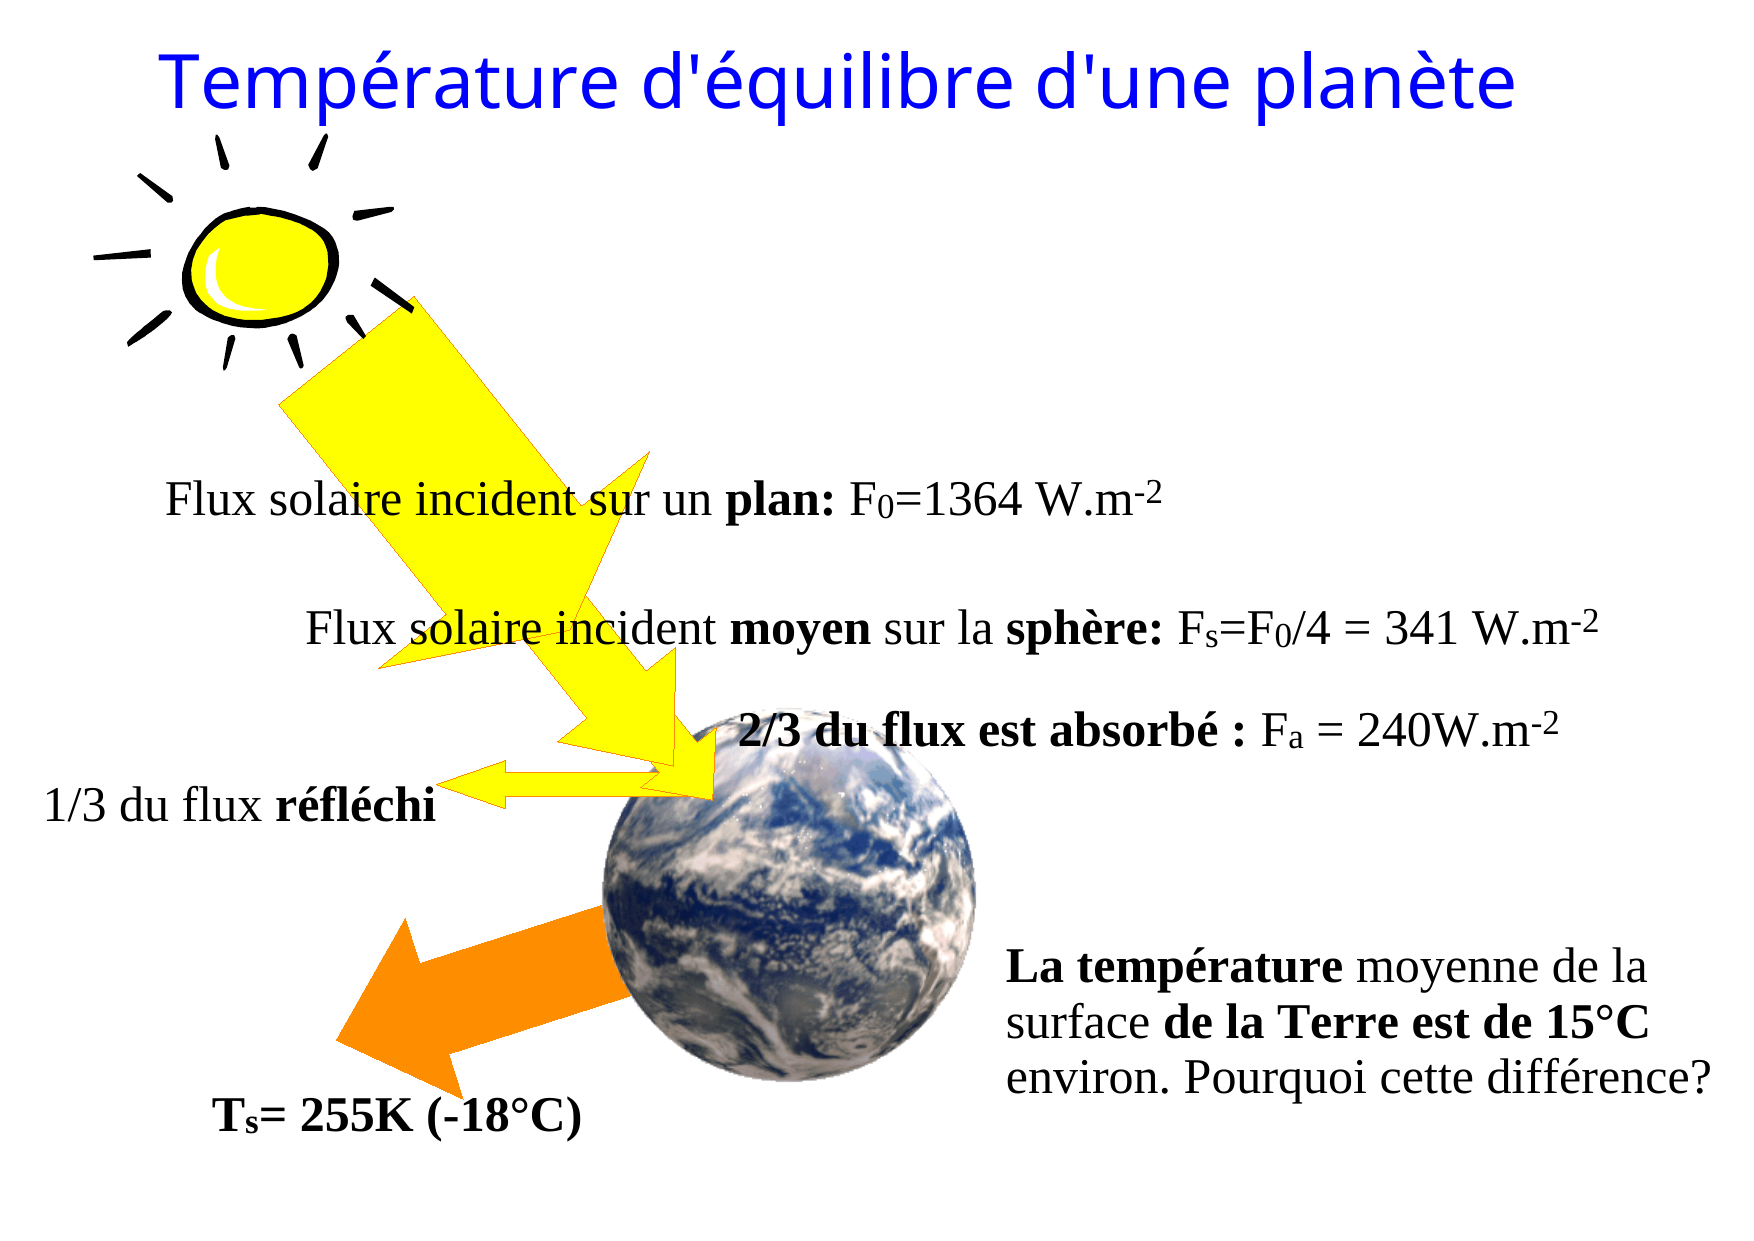

Température d'équilibre d'une planète
Flux solaire incident sur un plan: F0=1364 W.m-2
Flux solaire incident moyen sur la sphère: Fs=F0/4 = 341 W.m-2
2/3 du flux est absorbé : Fa = 240W.m-2
1/3 du flux réfléchi
La température moyenne de la surface de la Terre est de 15°C environ. Pourquoi cette différence?
Ts= 255K (-18°C)